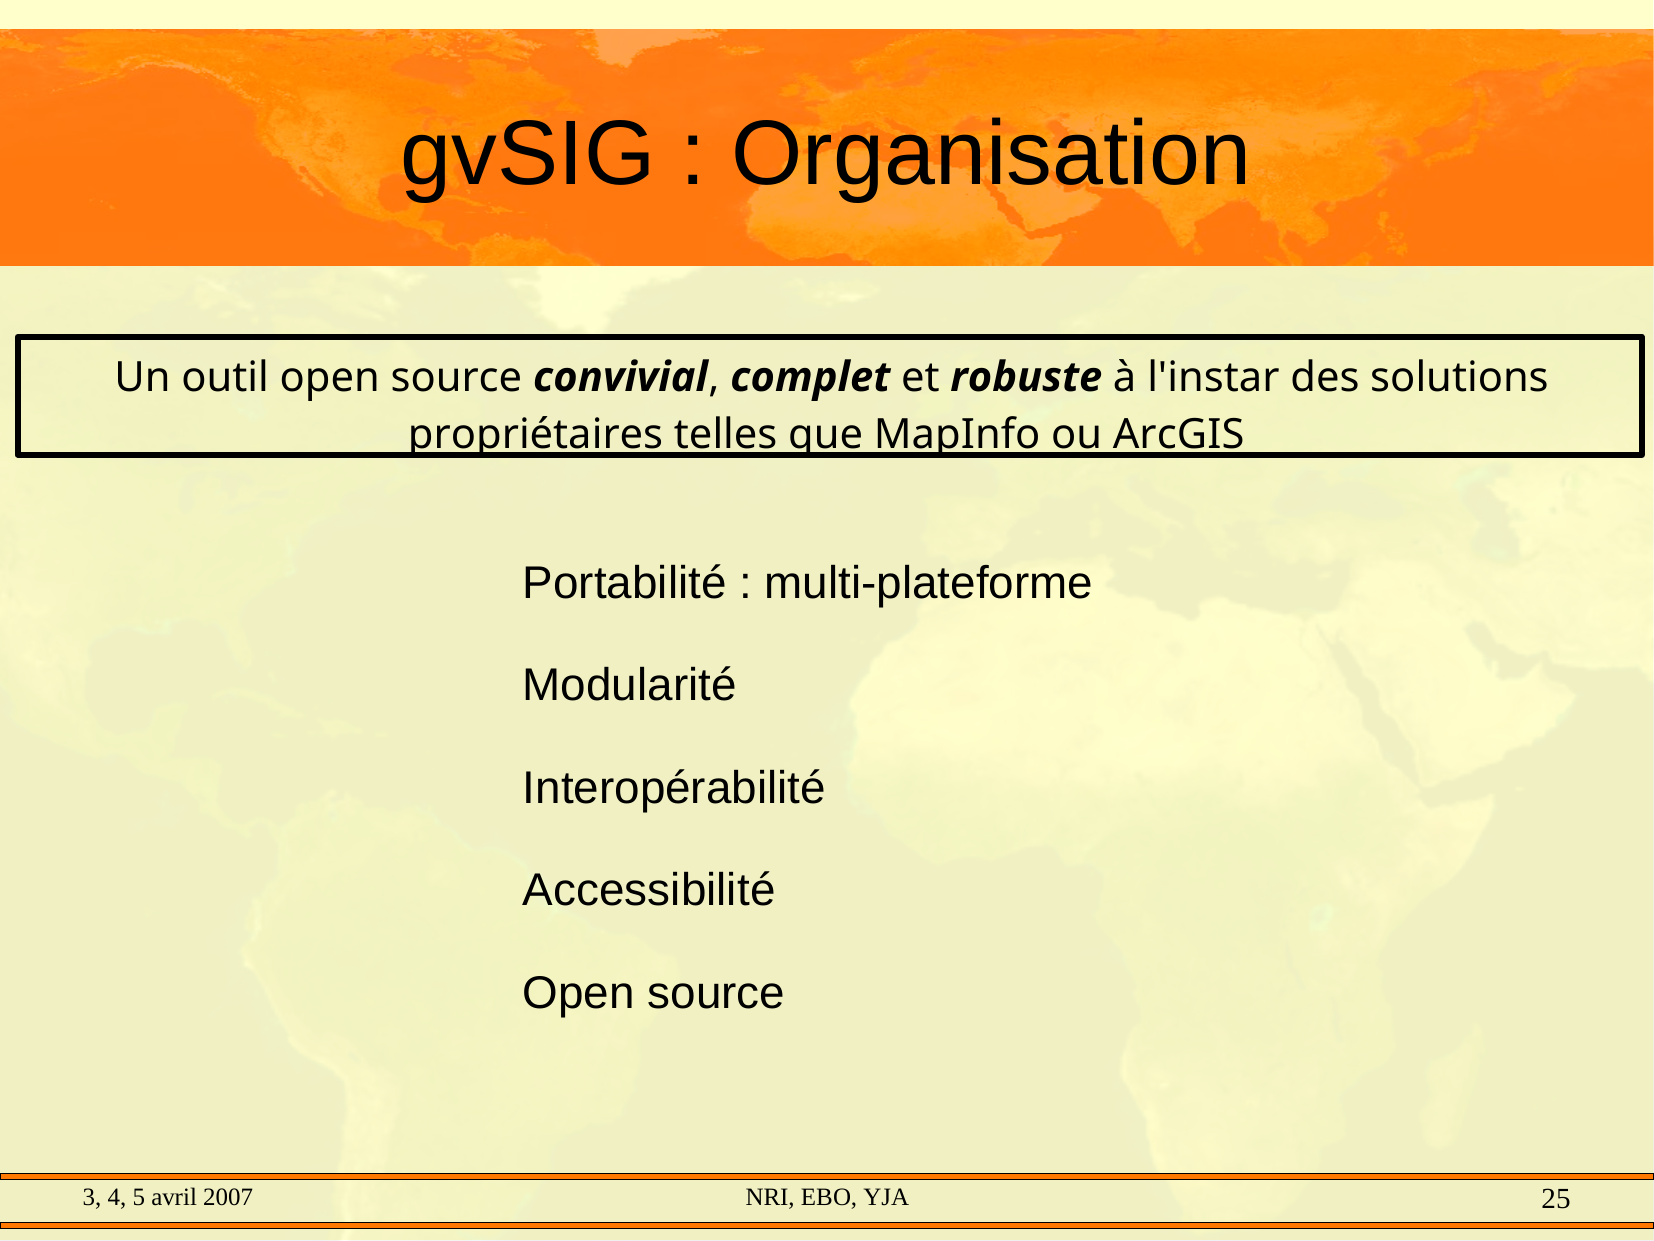

# gvSIG : Organisation
Un outil open source convivial, complet et robuste à l'instar des solutions propriétaires telles que MapInfo ou ArcGIS
 Portabilité : multi-plateforme
 Modularité
 Interopérabilité
 Accessibilité
 Open source
3, 4, 5 avril 2007
NRI, EBO, YJA
25